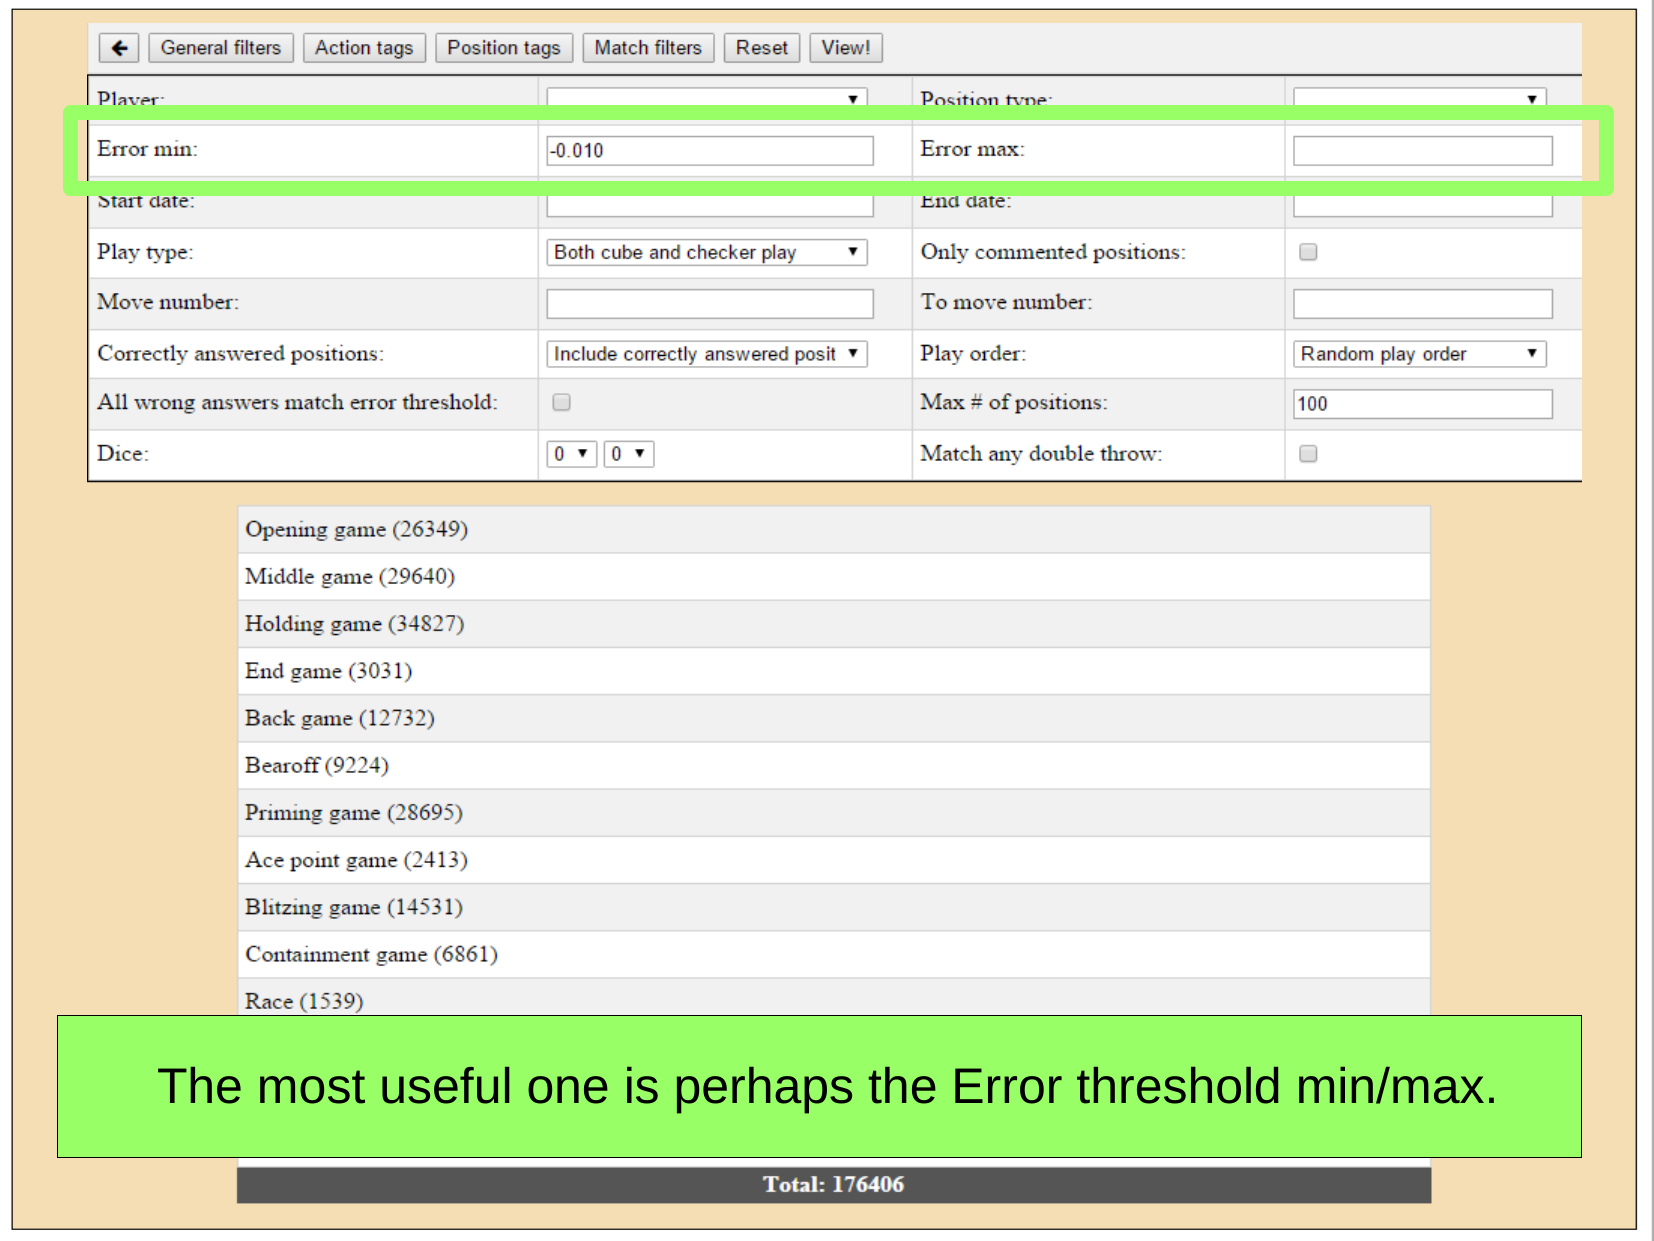

# Backgammon Studio
The most useful one is perhaps the Error threshold min/max.